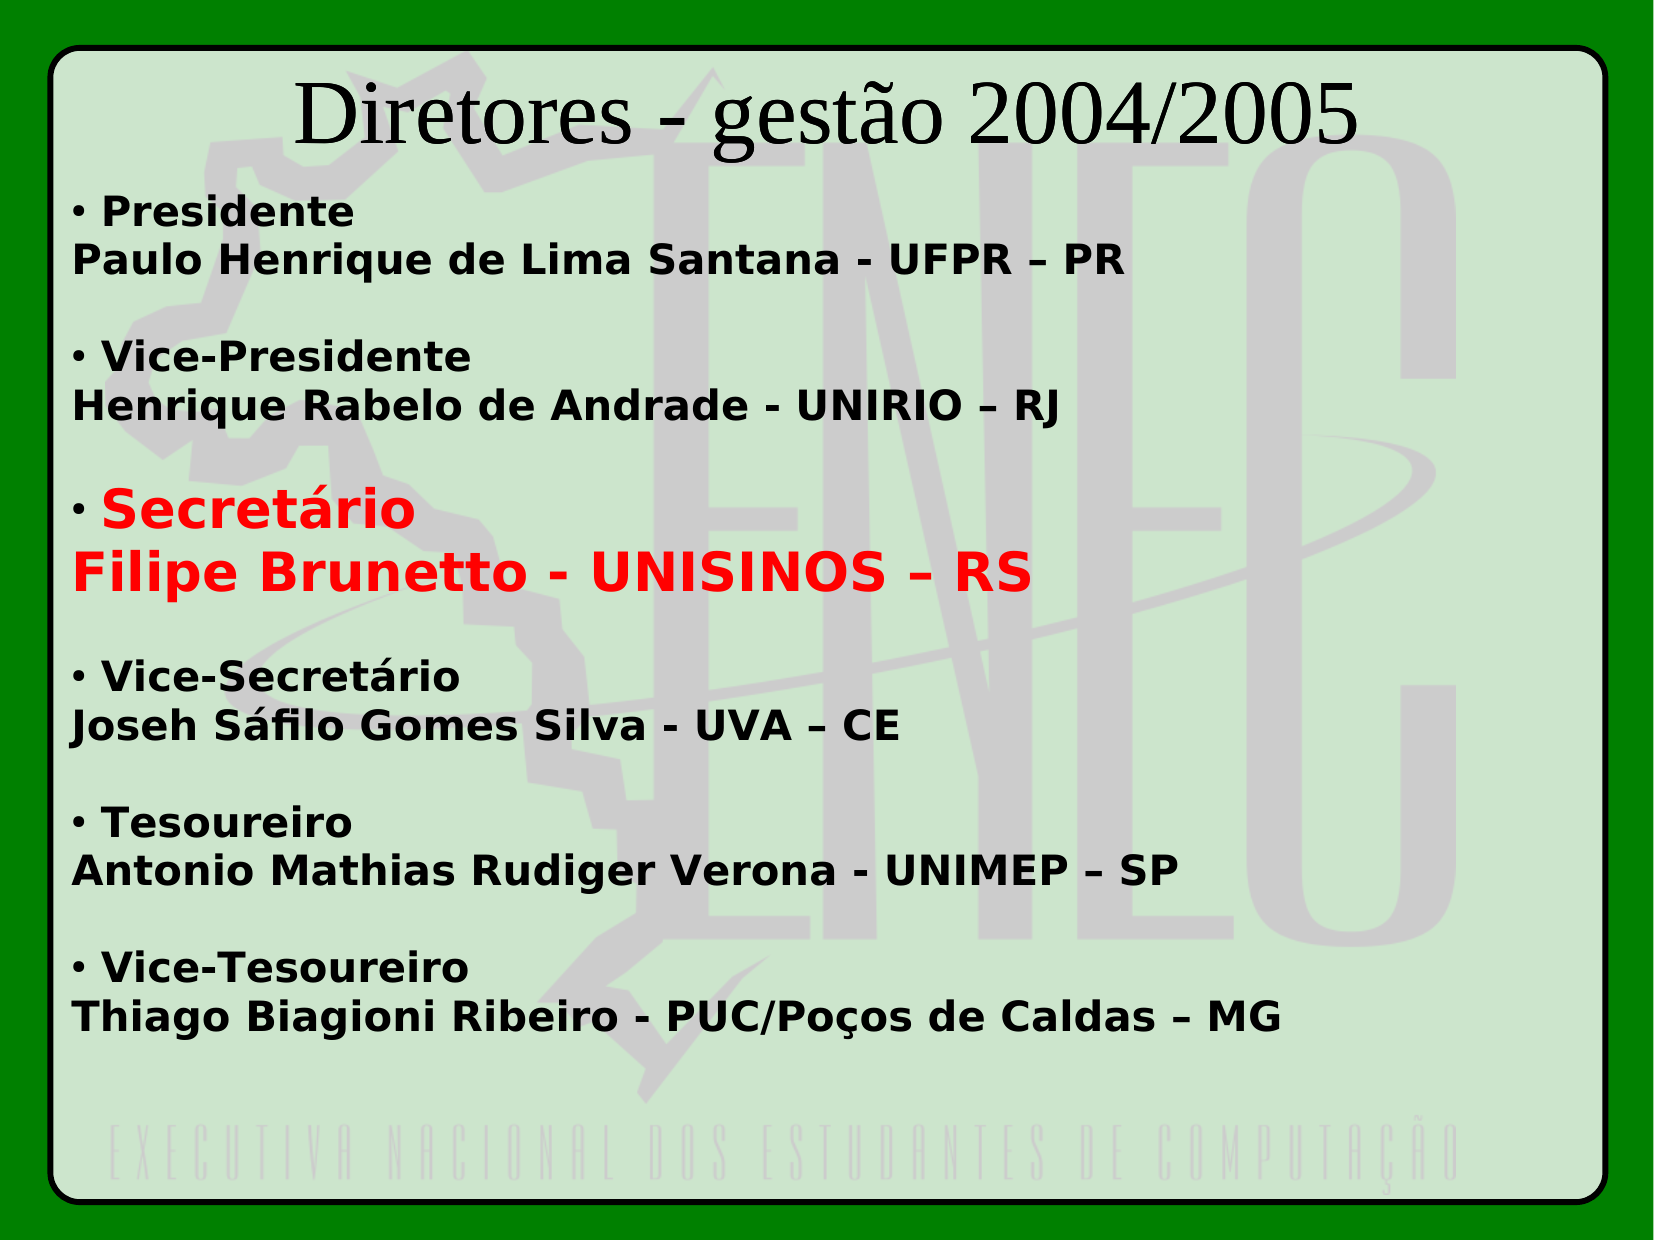

Diretores - gestão 2004/2005
Diretores - gestão 2004/2005
 Presidente
Paulo Henrique de Lima Santana - UFPR – PR
 Vice-Presidente
Henrique Rabelo de Andrade - UNIRIO – RJ
 Secretário
Filipe Brunetto - UNISINOS – RS
 Vice-Secretário
Joseh Sáfilo Gomes Silva - UVA – CE
 Tesoureiro
Antonio Mathias Rudiger Verona - UNIMEP – SP
 Vice-Tesoureiro
Thiago Biagioni Ribeiro - PUC/Poços de Caldas – MG